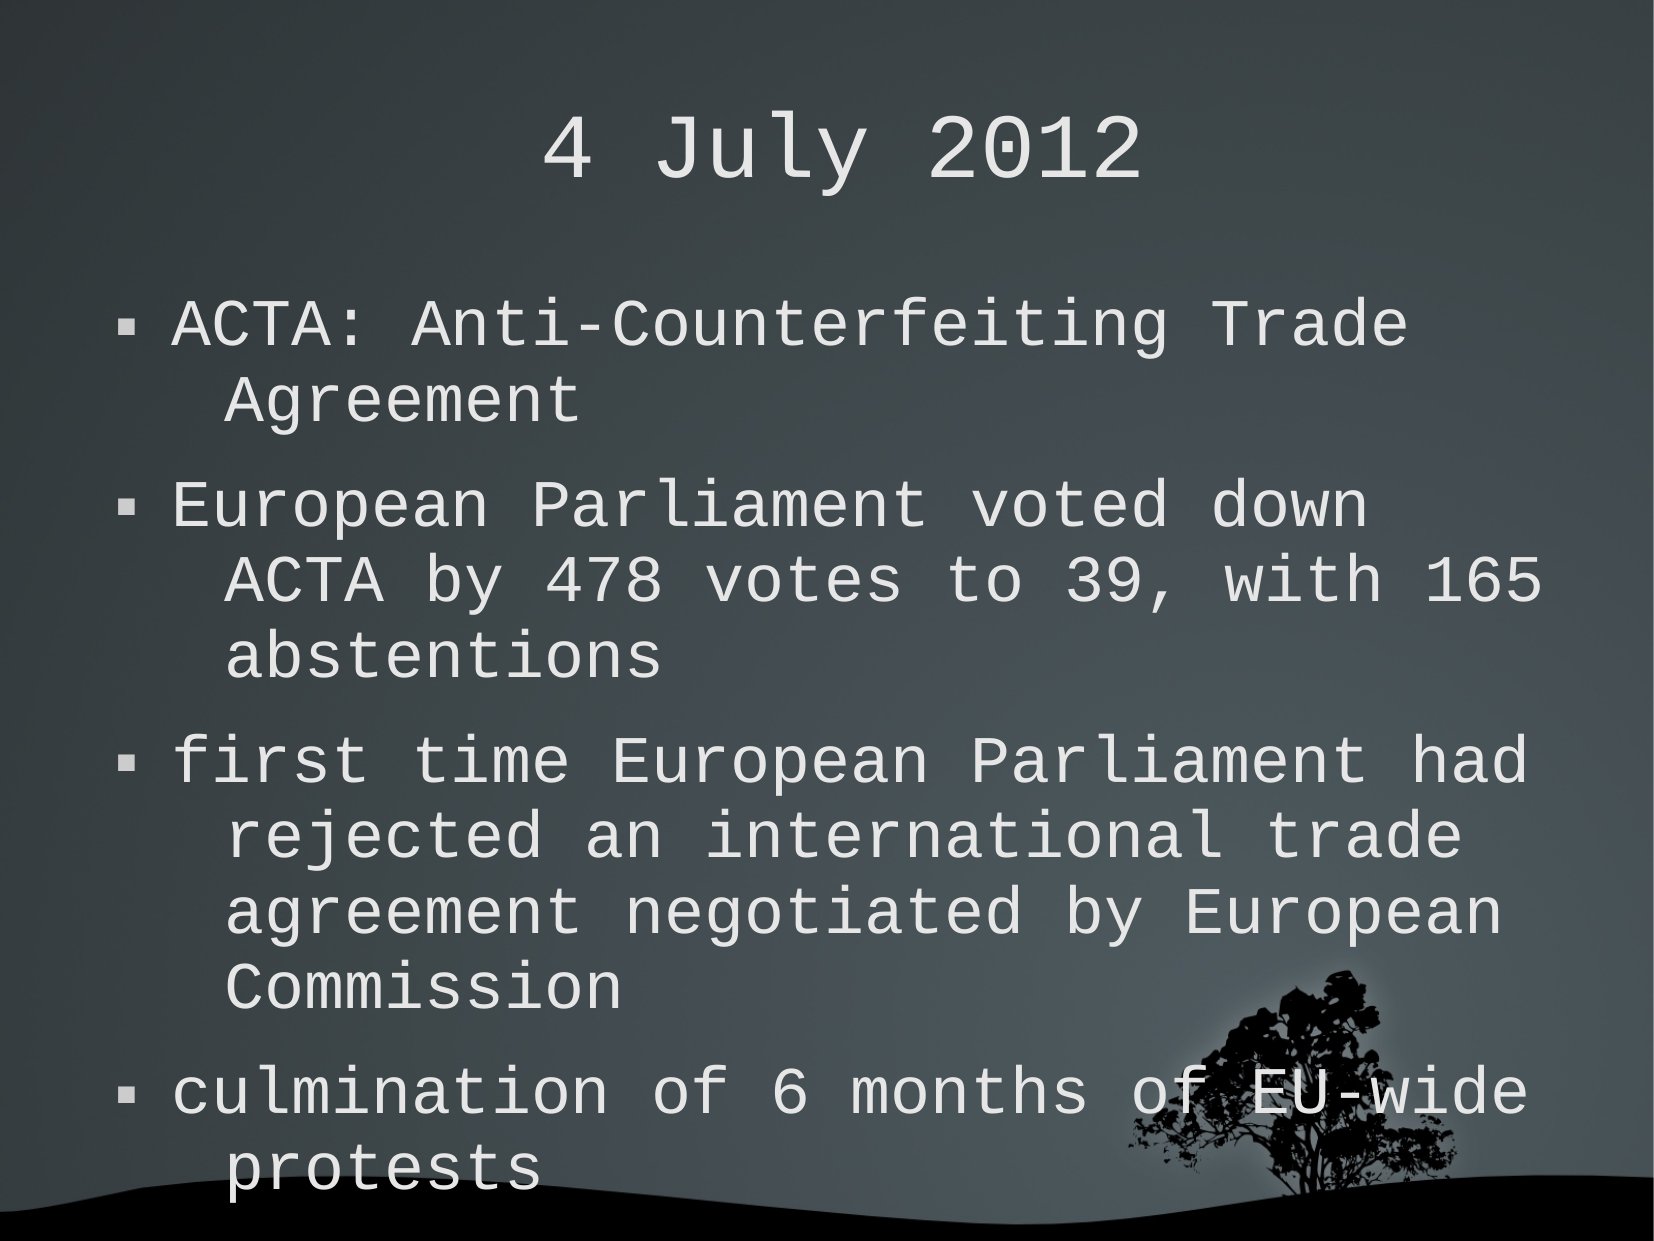

# 4 July 2012
ACTA: Anti-Counterfeiting Trade Agreement
European Parliament voted down ACTA by 478 votes to 39, with 165 abstentions
first time European Parliament had rejected an international trade agreement negotiated by European Commission
culmination of 6 months of EU-wide protests